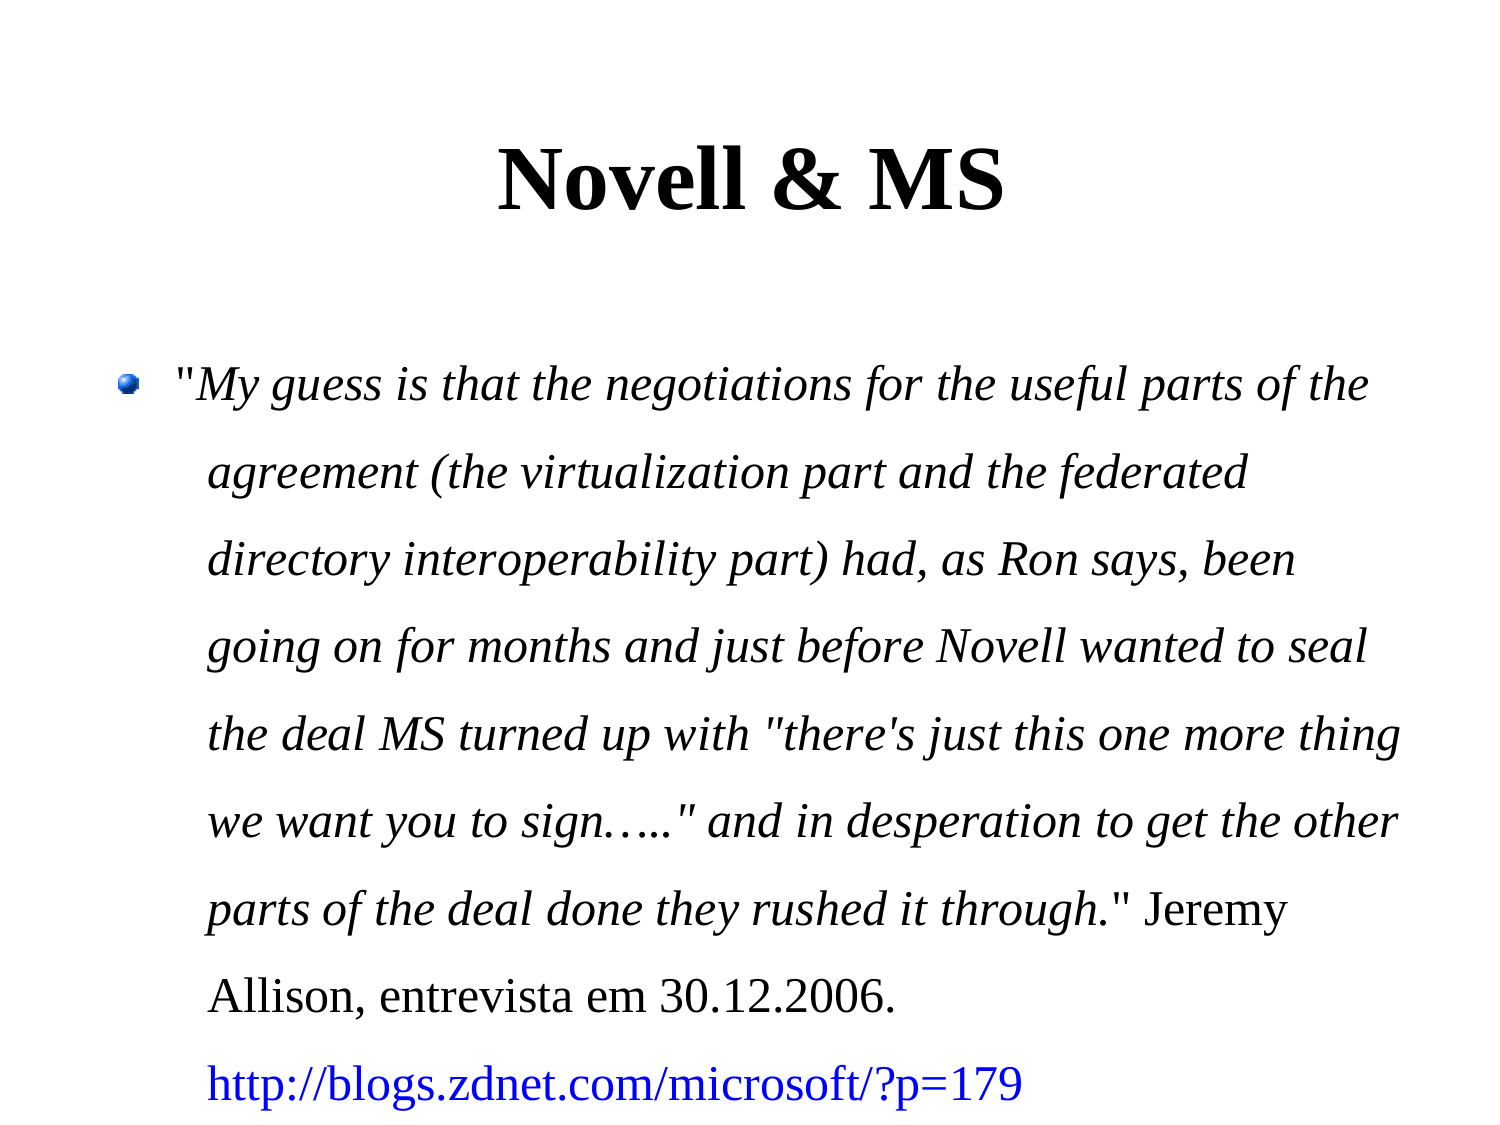

# Novell & MS
 "My guess is that the negotiations for the useful parts of the agreement (the virtualization part and the federated directory interoperability part) had, as Ron says, been going on for months and just before Novell wanted to seal the deal MS turned up with "there's just this one more thing we want you to sign….." and in desperation to get the other parts of the deal done they rushed it through." Jeremy Allison, entrevista em 30.12.2006. http://blogs.zdnet.com/microsoft/?p=179